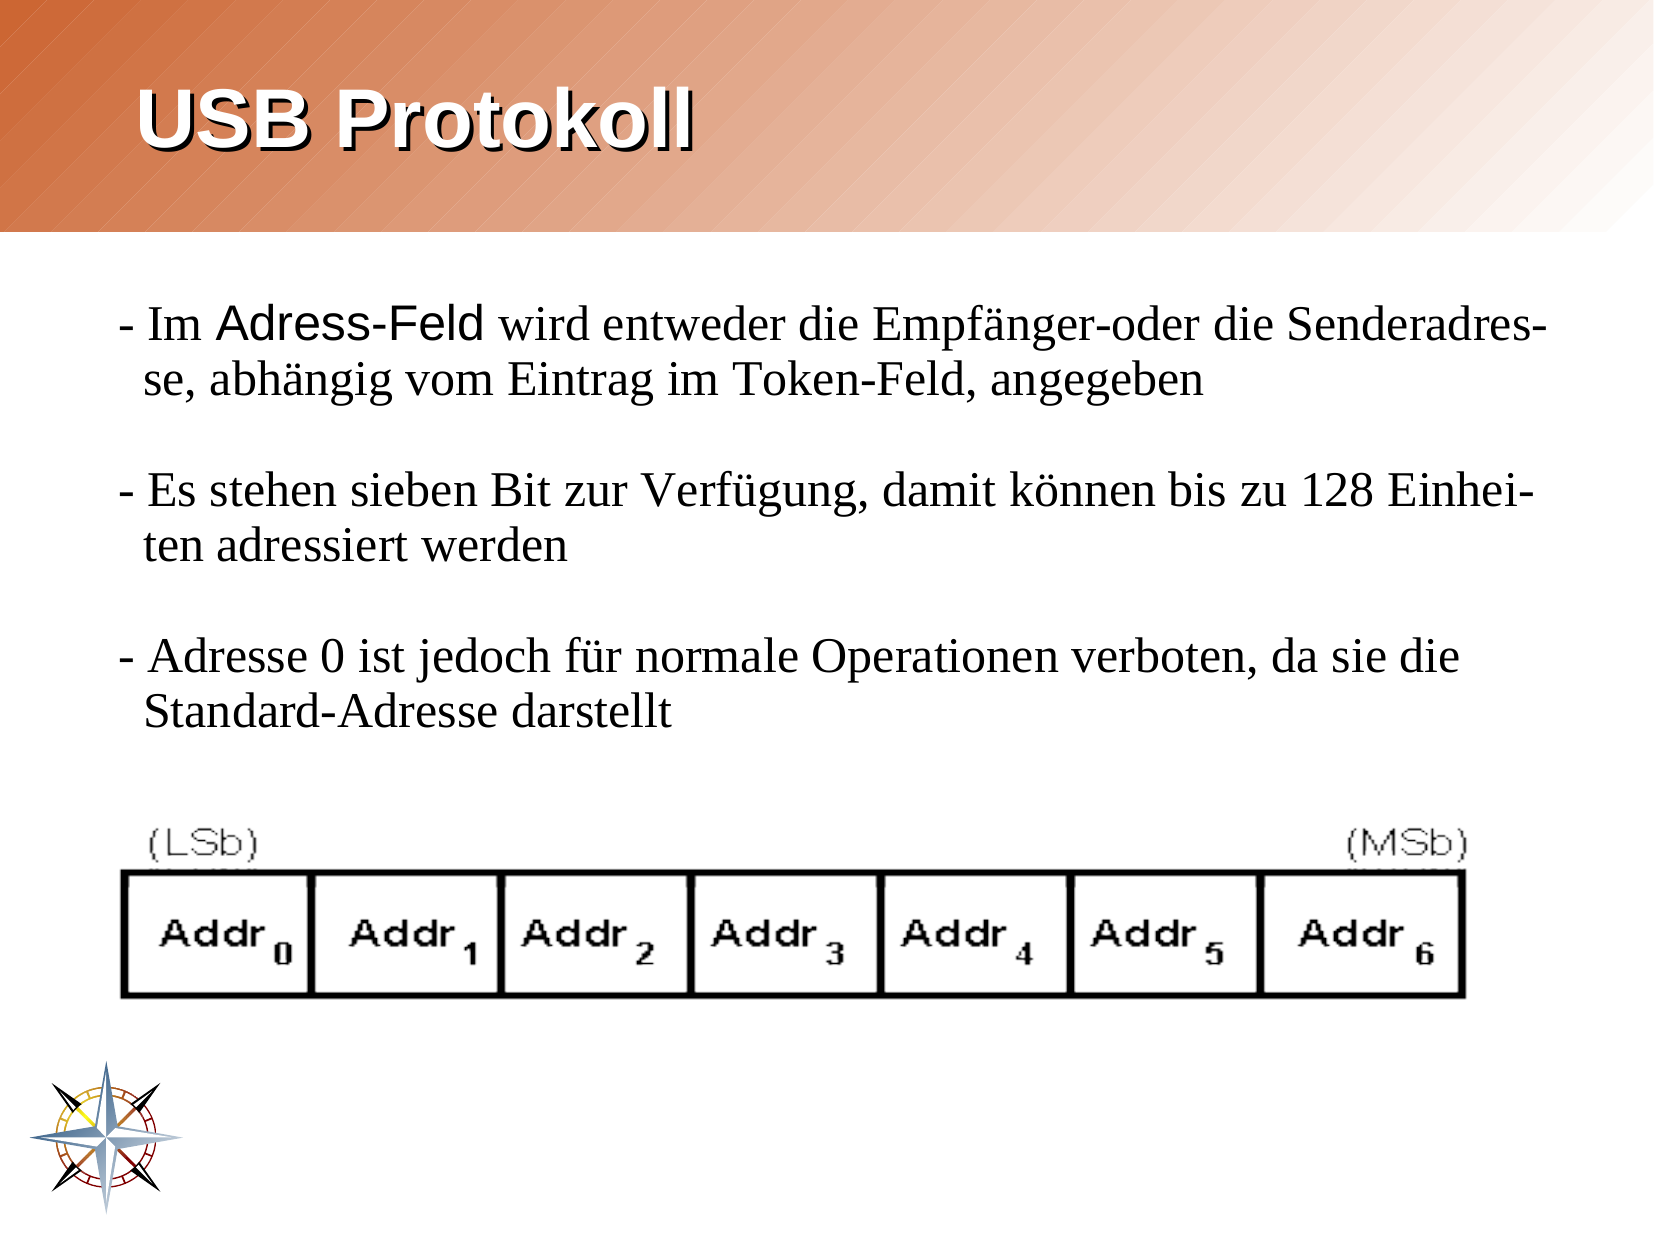

# USB Protokoll
- Im Adress-Feld wird entweder die Empfänger-oder die Senderadres- se, abhängig vom Eintrag im Token-Feld, angegeben
- Es stehen sieben Bit zur Verfügung, damit können bis zu 128 Einhei- ten adressiert werden
- Adresse 0 ist jedoch für normale Operationen verboten, da sie die Standard-Adresse darstellt